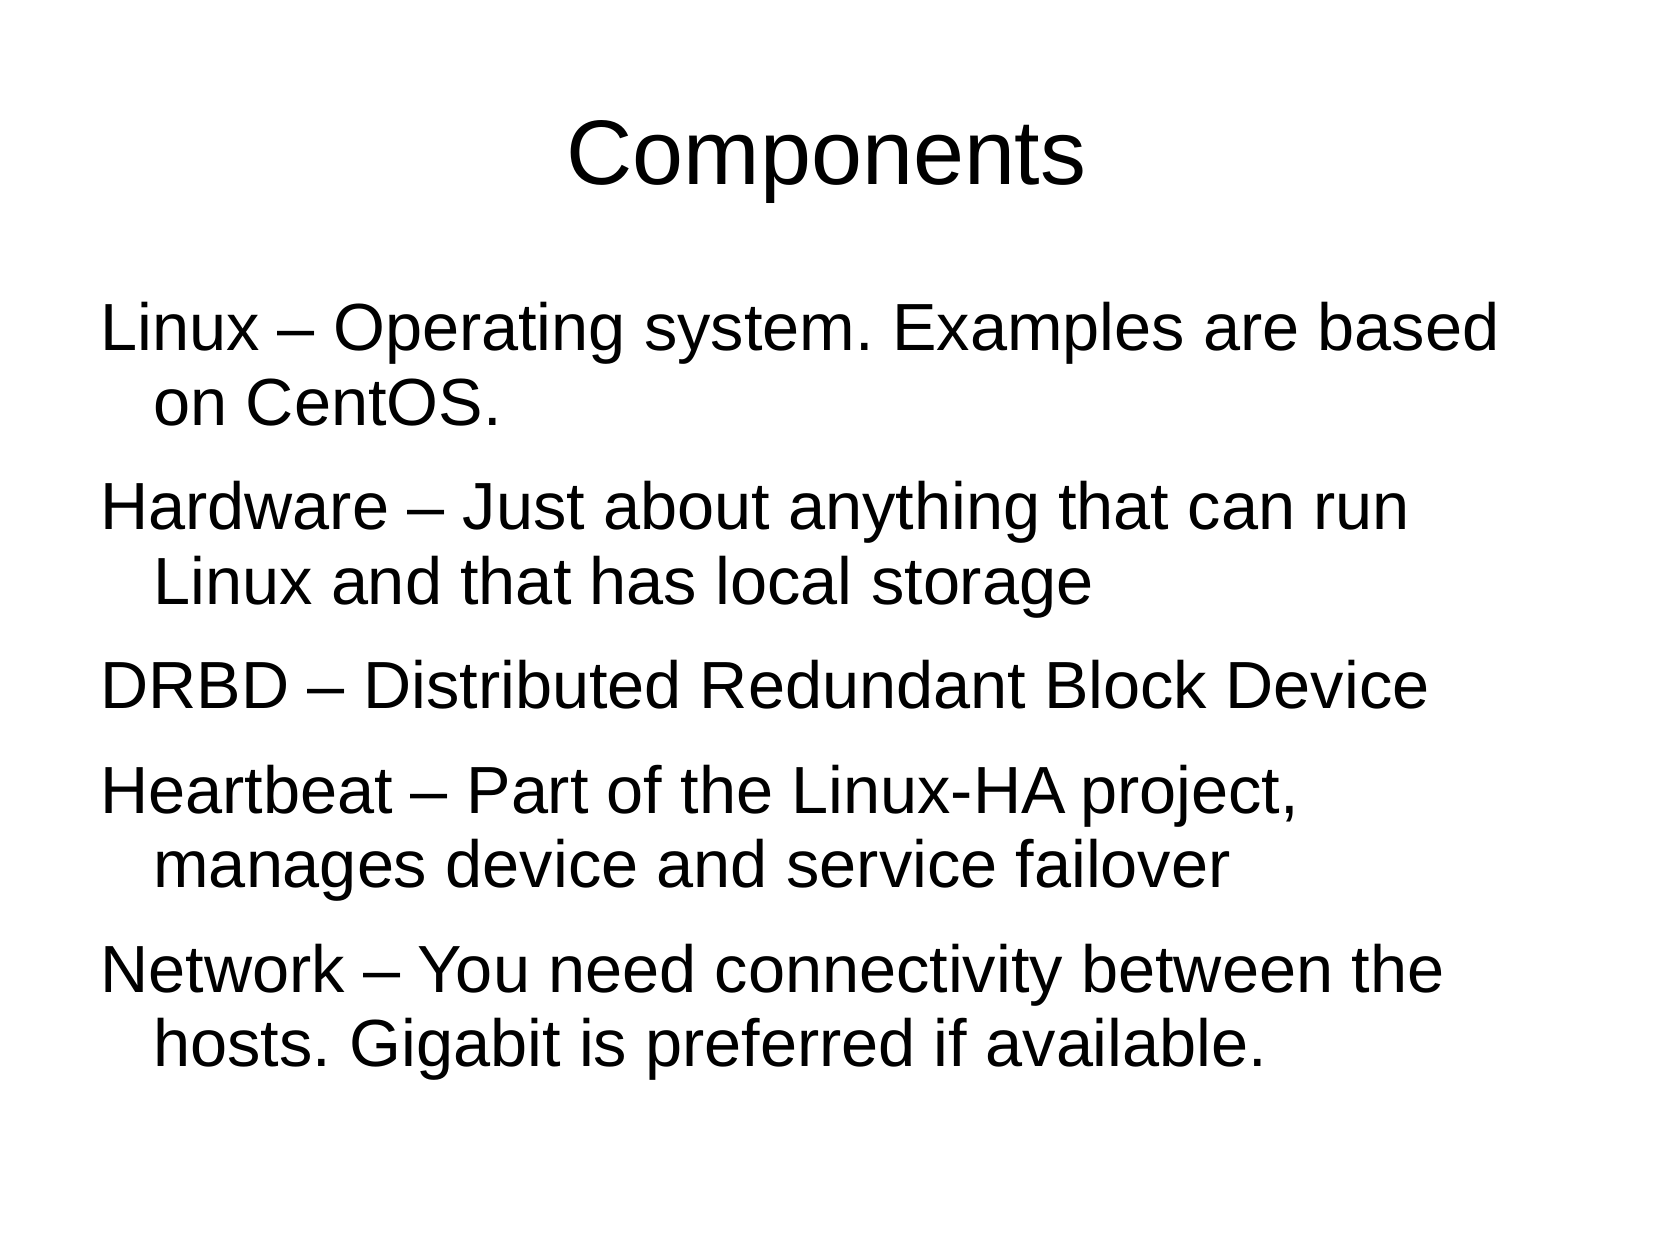

# Components
Linux – Operating system. Examples are based on CentOS.
Hardware – Just about anything that can run Linux and that has local storage
DRBD – Distributed Redundant Block Device
Heartbeat – Part of the Linux-HA project, manages device and service failover
Network – You need connectivity between the hosts. Gigabit is preferred if available.